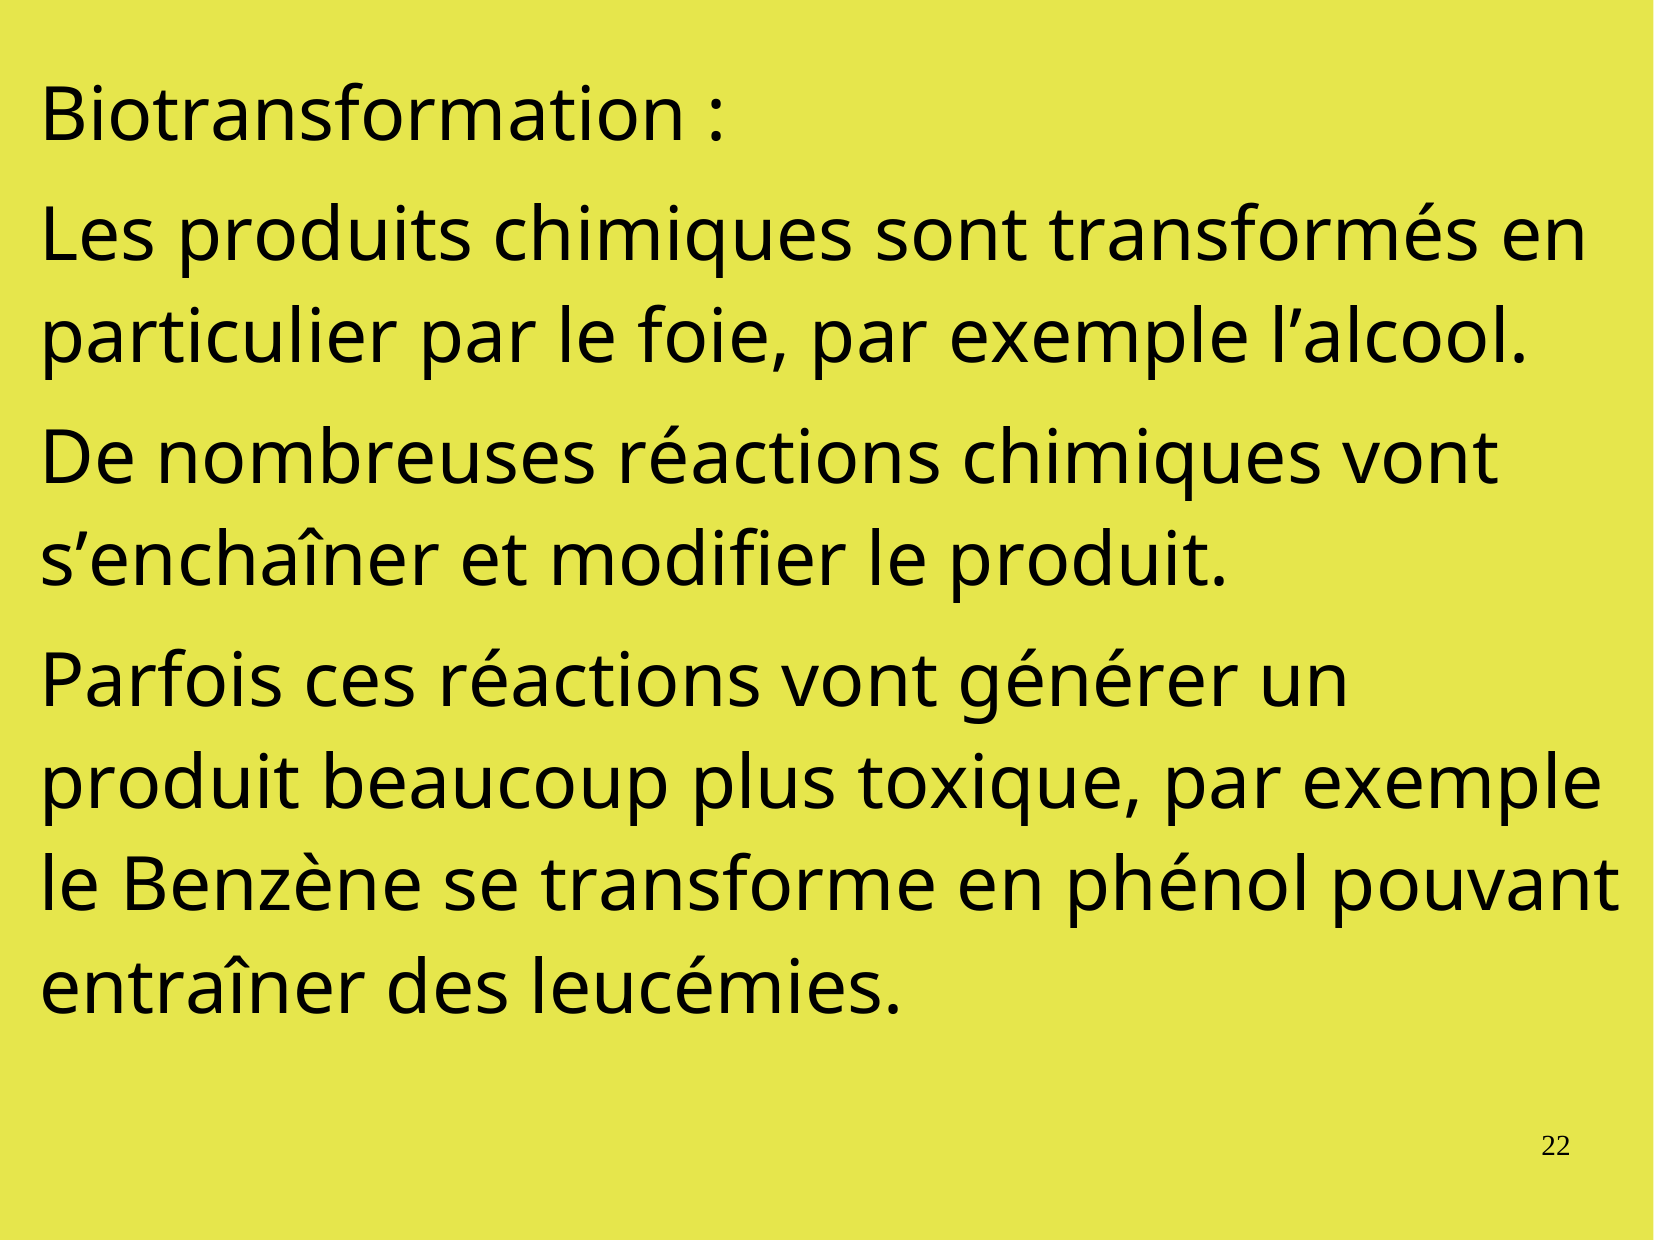

Biotransformation :
Les produits chimiques sont transformés en particulier par le foie, par exemple l’alcool.
De nombreuses réactions chimiques vont s’enchaîner et modifier le produit.
Parfois ces réactions vont générer un produit beaucoup plus toxique, par exemple le Benzène se transforme en phénol pouvant entraîner des leucémies.
22